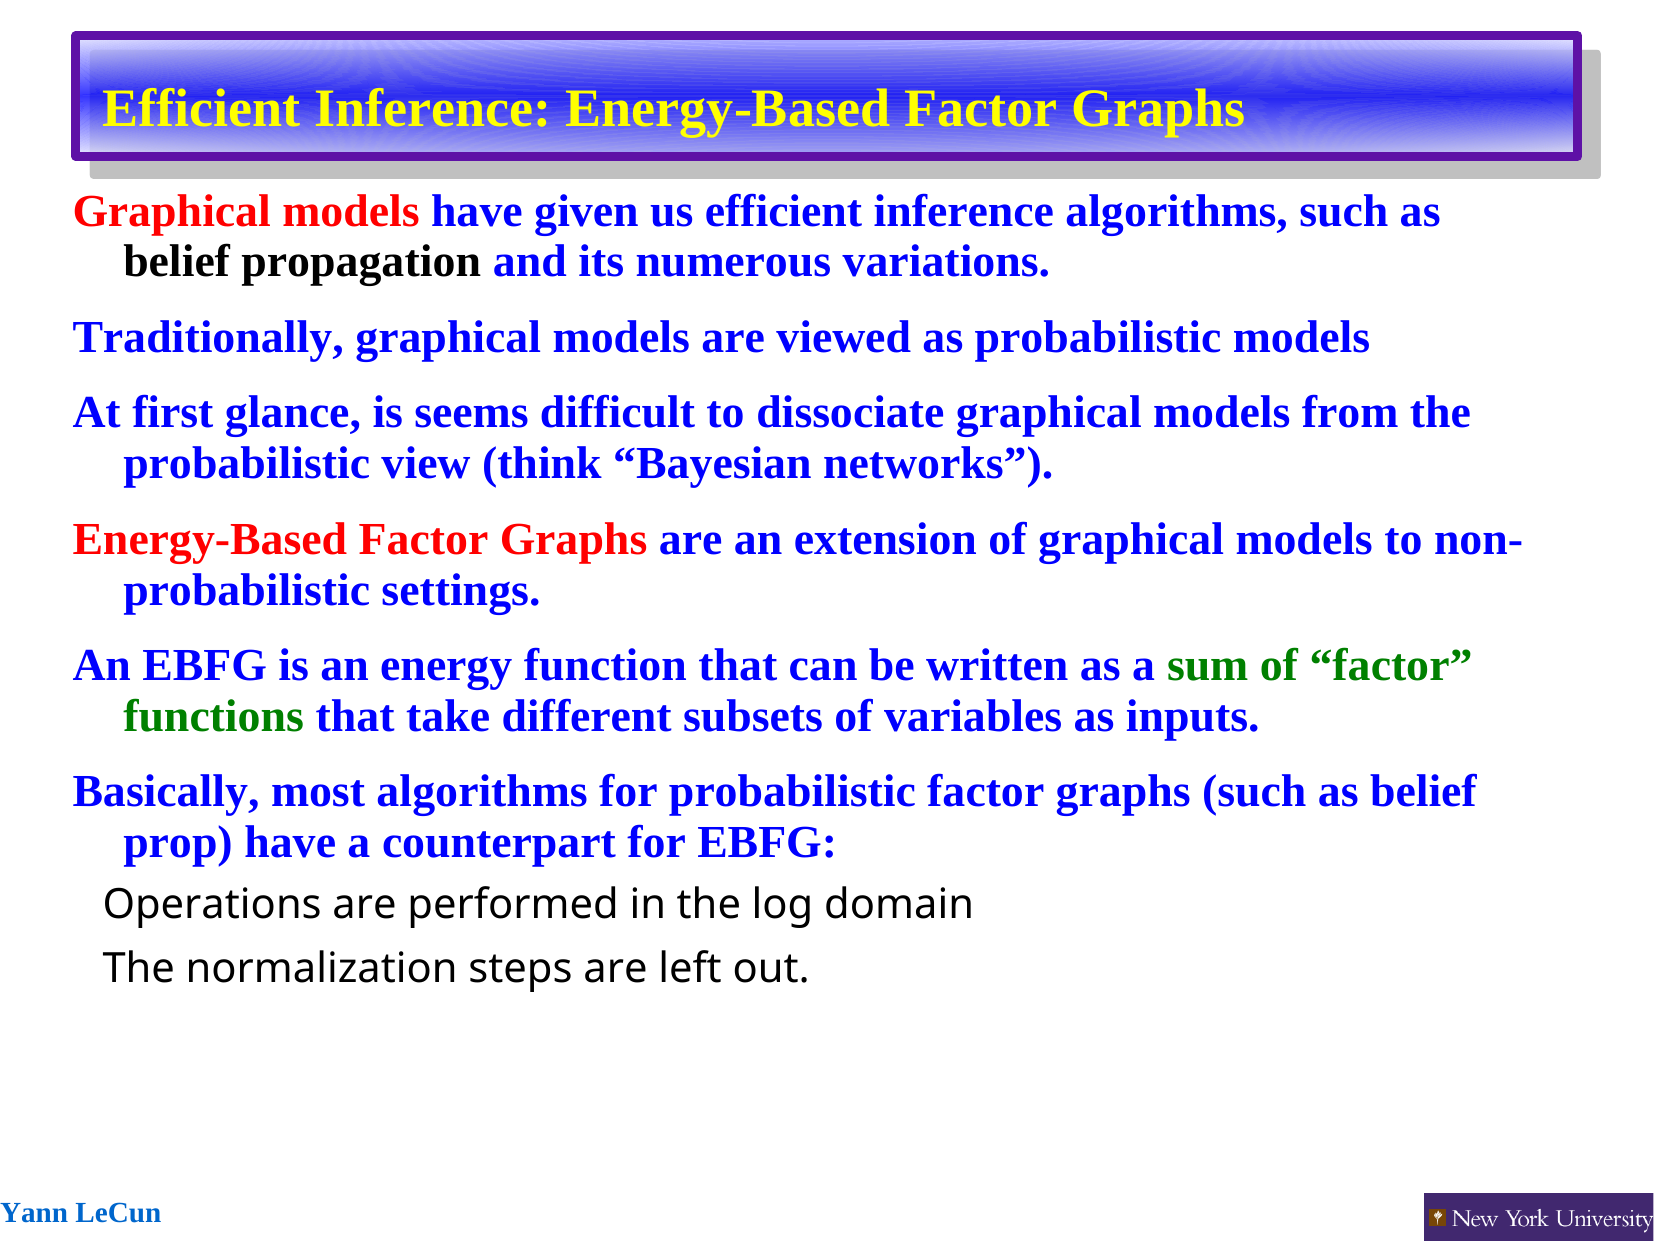

# Efficient Inference: Energy-Based Factor Graphs
Graphical models have given us efficient inference algorithms, such as belief propagation and its numerous variations.
Traditionally, graphical models are viewed as probabilistic models
At first glance, is seems difficult to dissociate graphical models from the probabilistic view (think “Bayesian networks”).
Energy-Based Factor Graphs are an extension of graphical models to non-probabilistic settings.
An EBFG is an energy function that can be written as a sum of “factor” functions that take different subsets of variables as inputs.
Basically, most algorithms for probabilistic factor graphs (such as belief prop) have a counterpart for EBFG:
Operations are performed in the log domain
The normalization steps are left out.